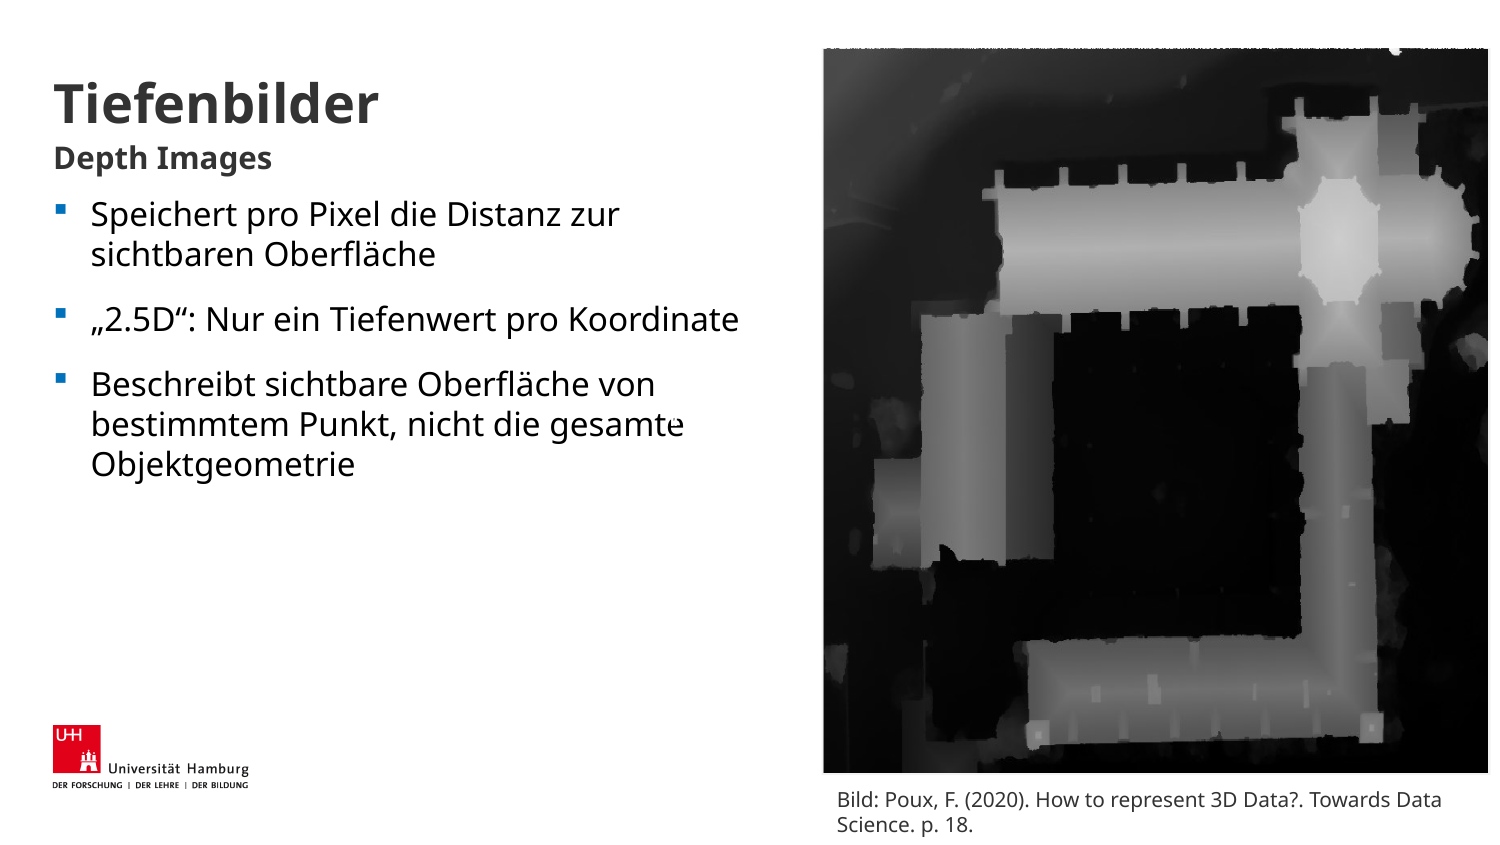

# Tiefenbilder Depth Images
Speichert pro Pixel die Distanz zur sichtbaren Oberfläche
„2.5D“: Nur ein Tiefenwert pro Koordinate
Beschreibt sichtbare Oberfläche von bestimmtem Punkt, nicht die gesamte Objektgeometrie
Bild: Poux, F. (2020). How to represent 3D Data?. Towards Data Science. p. 18.